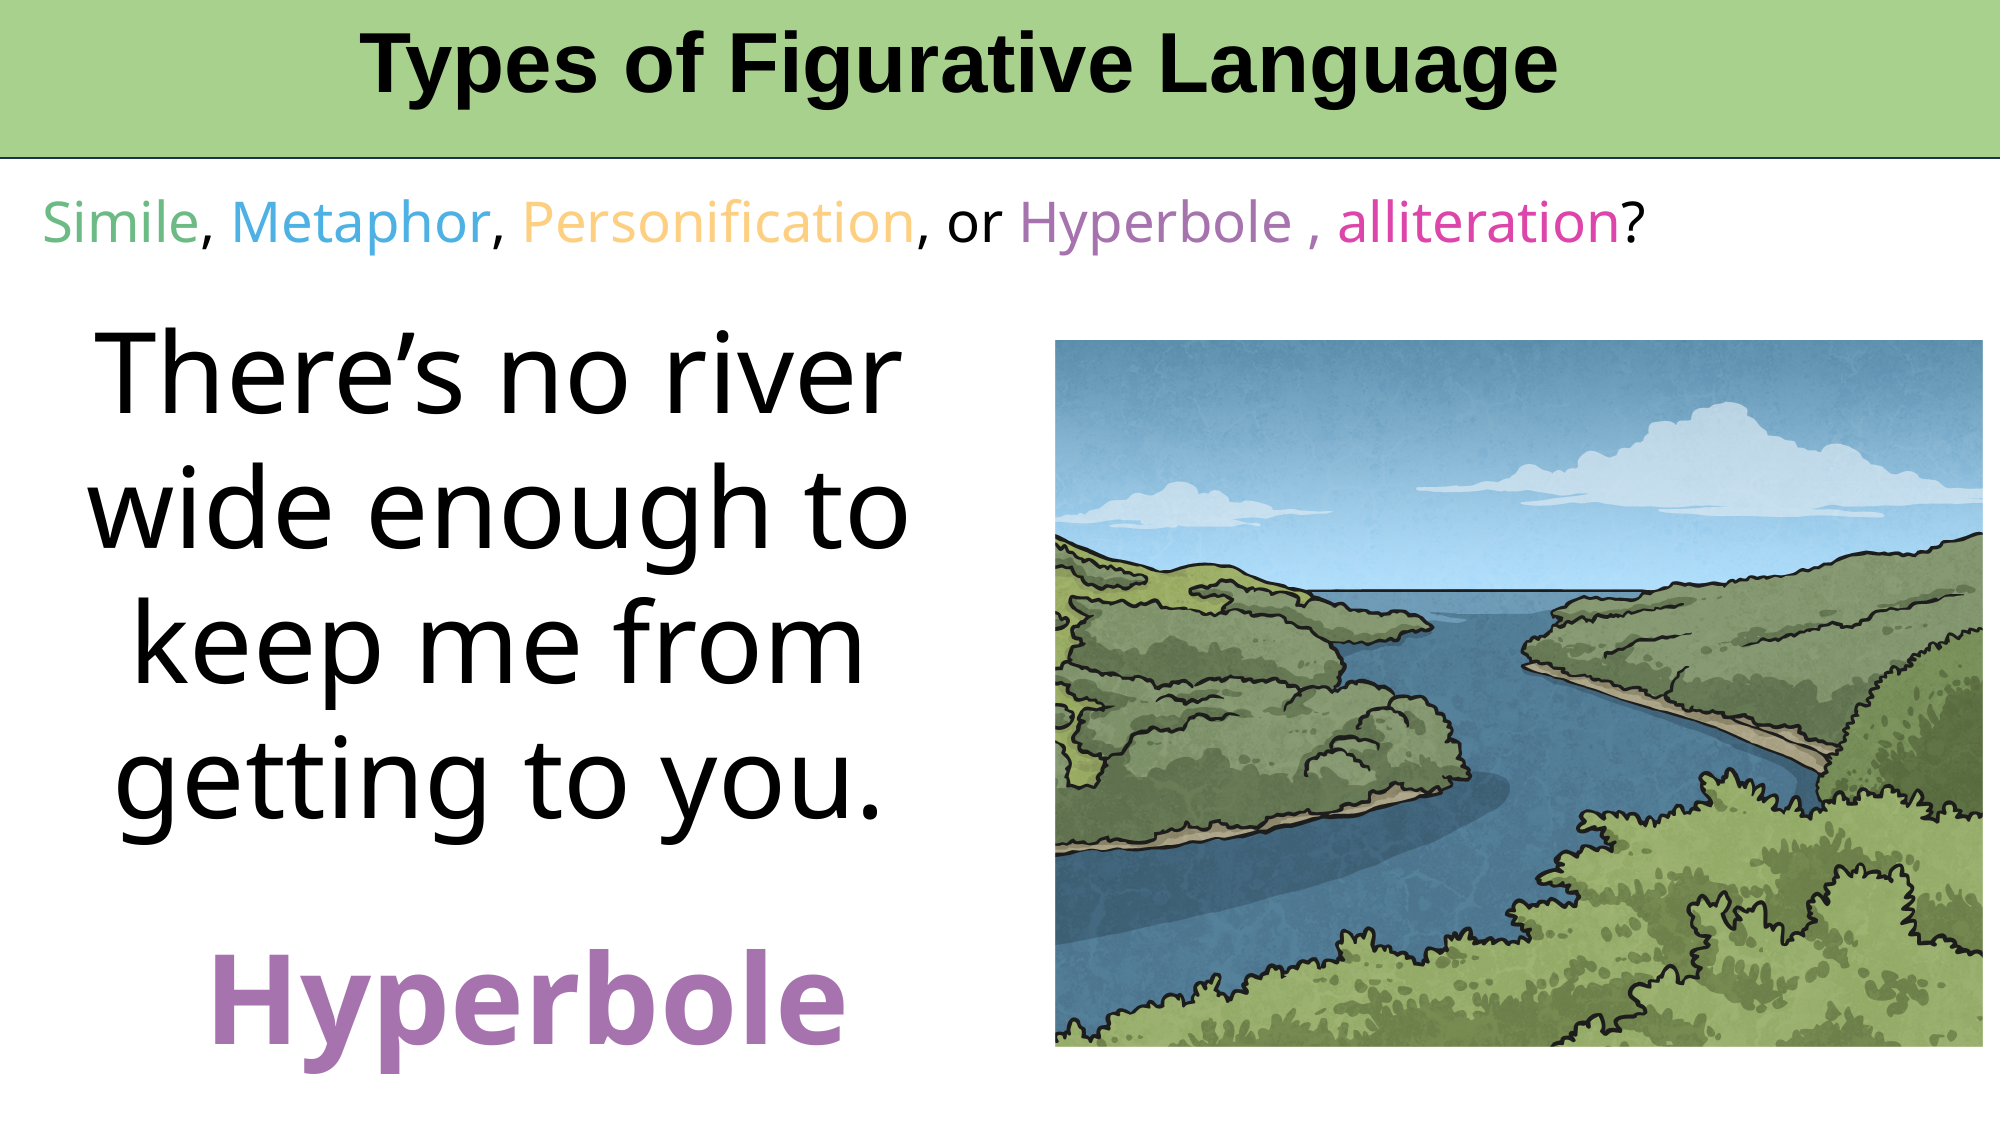

Types of Figurative Language
#
Simile, Metaphor, Personification, or Hyperbole , alliteration?
There’s no river wide enough to keep me from getting to you.
Hyperbole